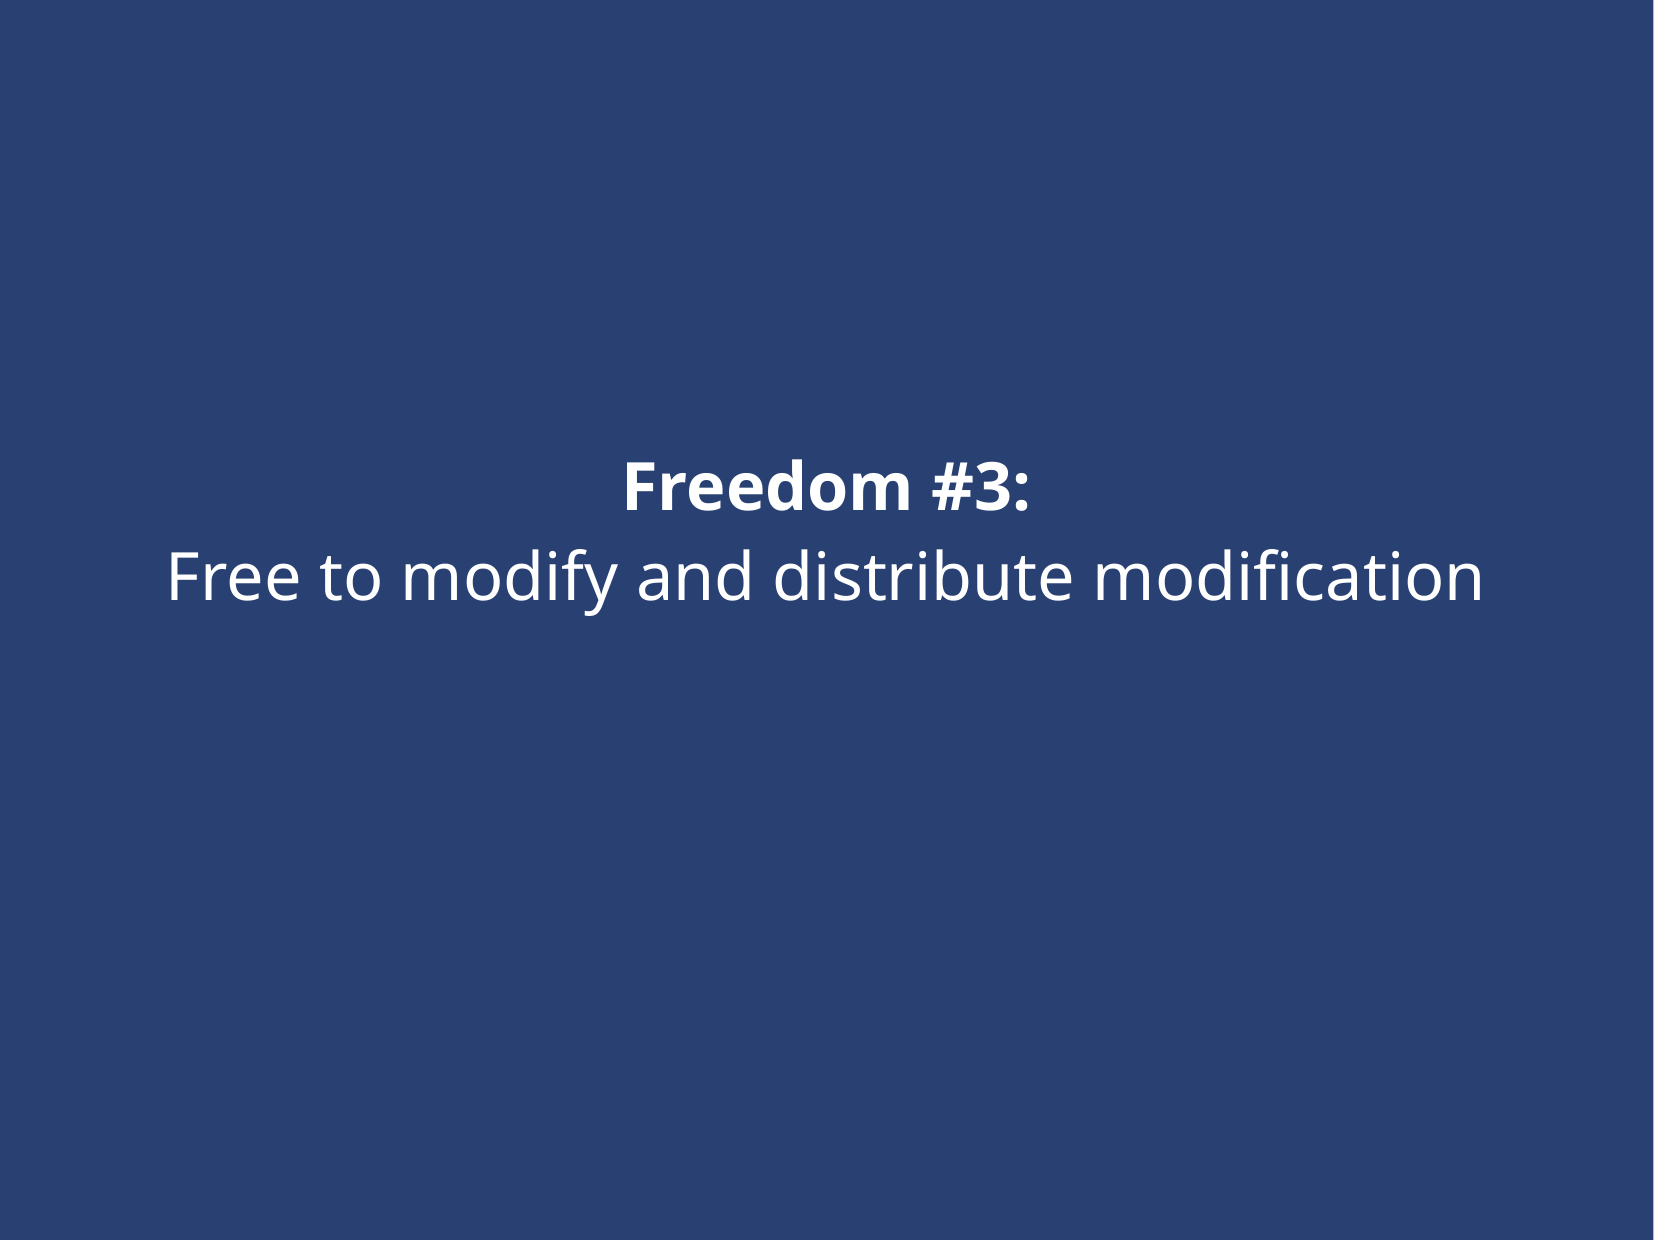

# Freedom #3:
Free to modify and distribute modification